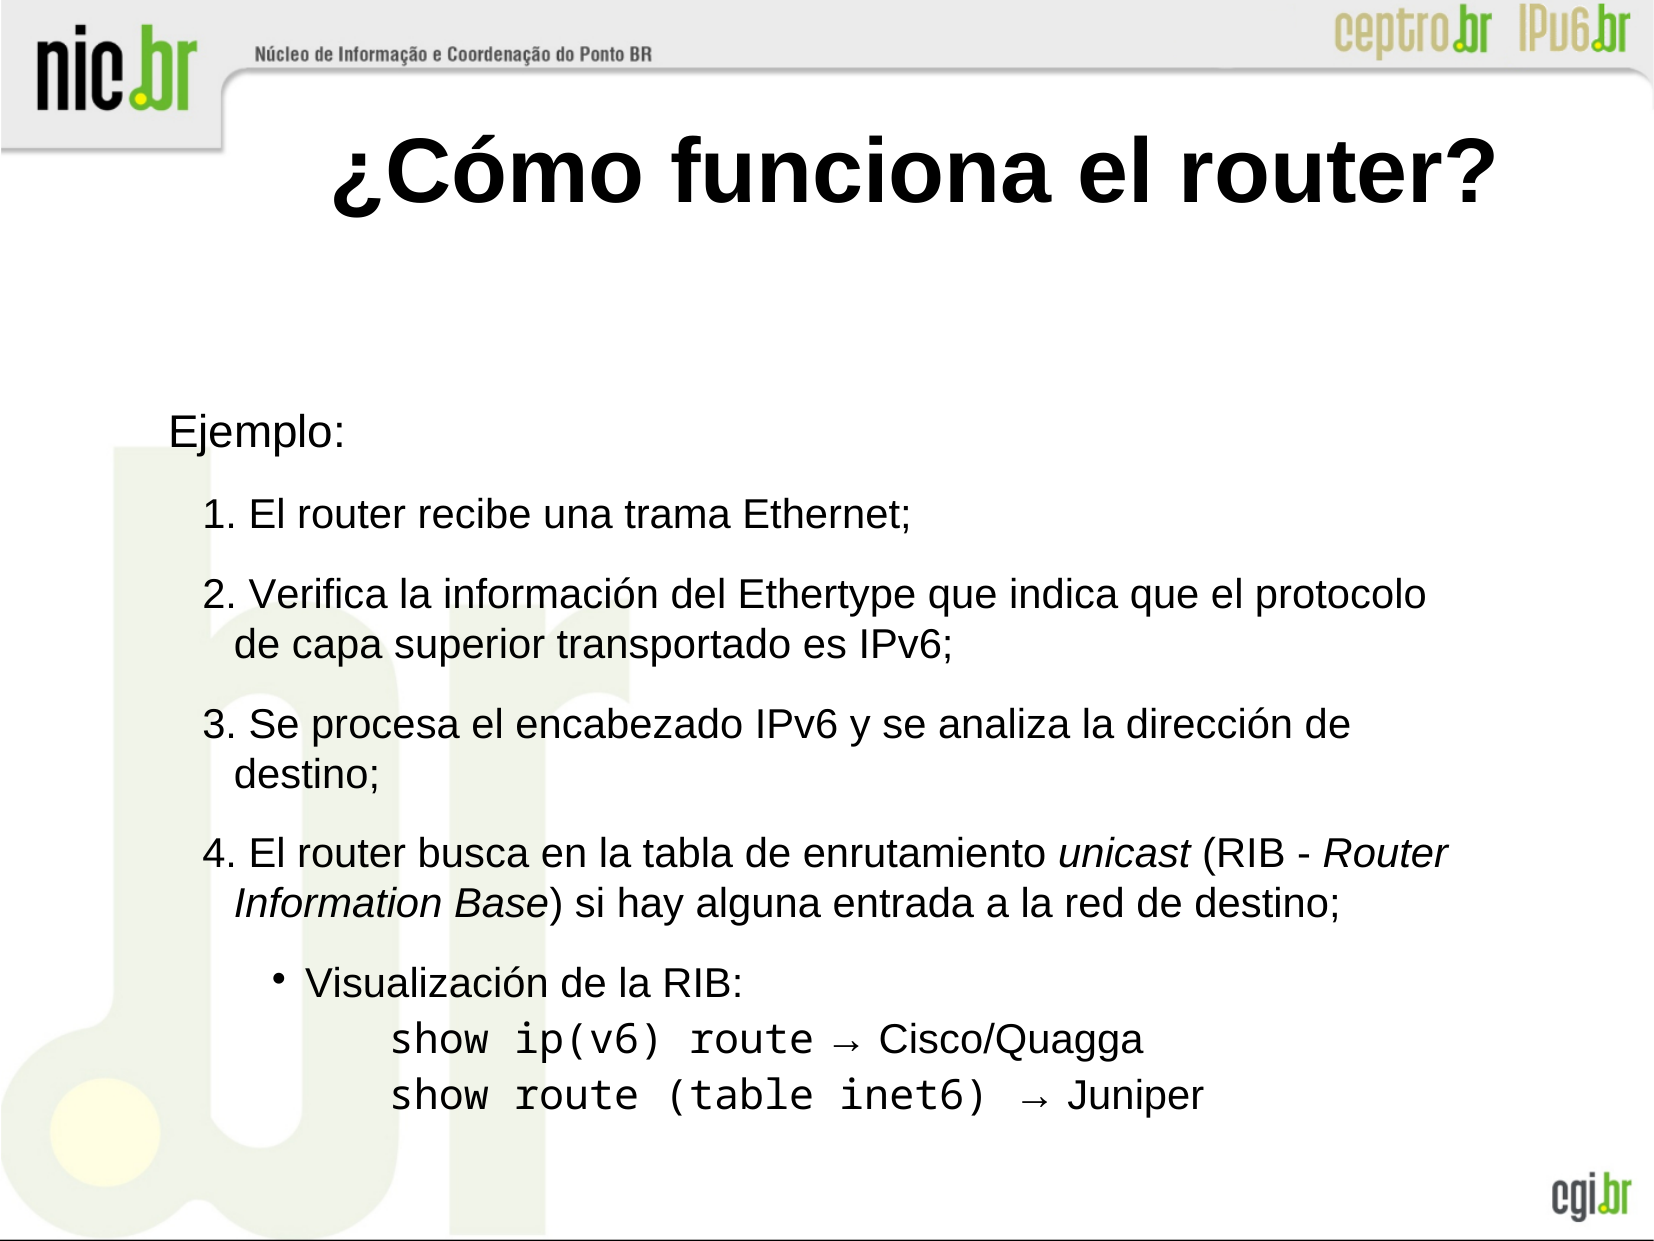

¿Cómo funciona el router?
Ejemplo:
 El router recibe una trama Ethernet;
 Verifica la información del Ethertype que indica que el protocolo de capa superior transportado es IPv6;
 Se procesa el encabezado IPv6 y se analiza la dirección de destino;
 El router busca en la tabla de enrutamiento unicast (RIB - Router Information Base) si hay alguna entrada a la red de destino;
Visualización de la RIB:
			show ip(v6) route → Cisco/Quagga
			show route (table inet6) → Juniper